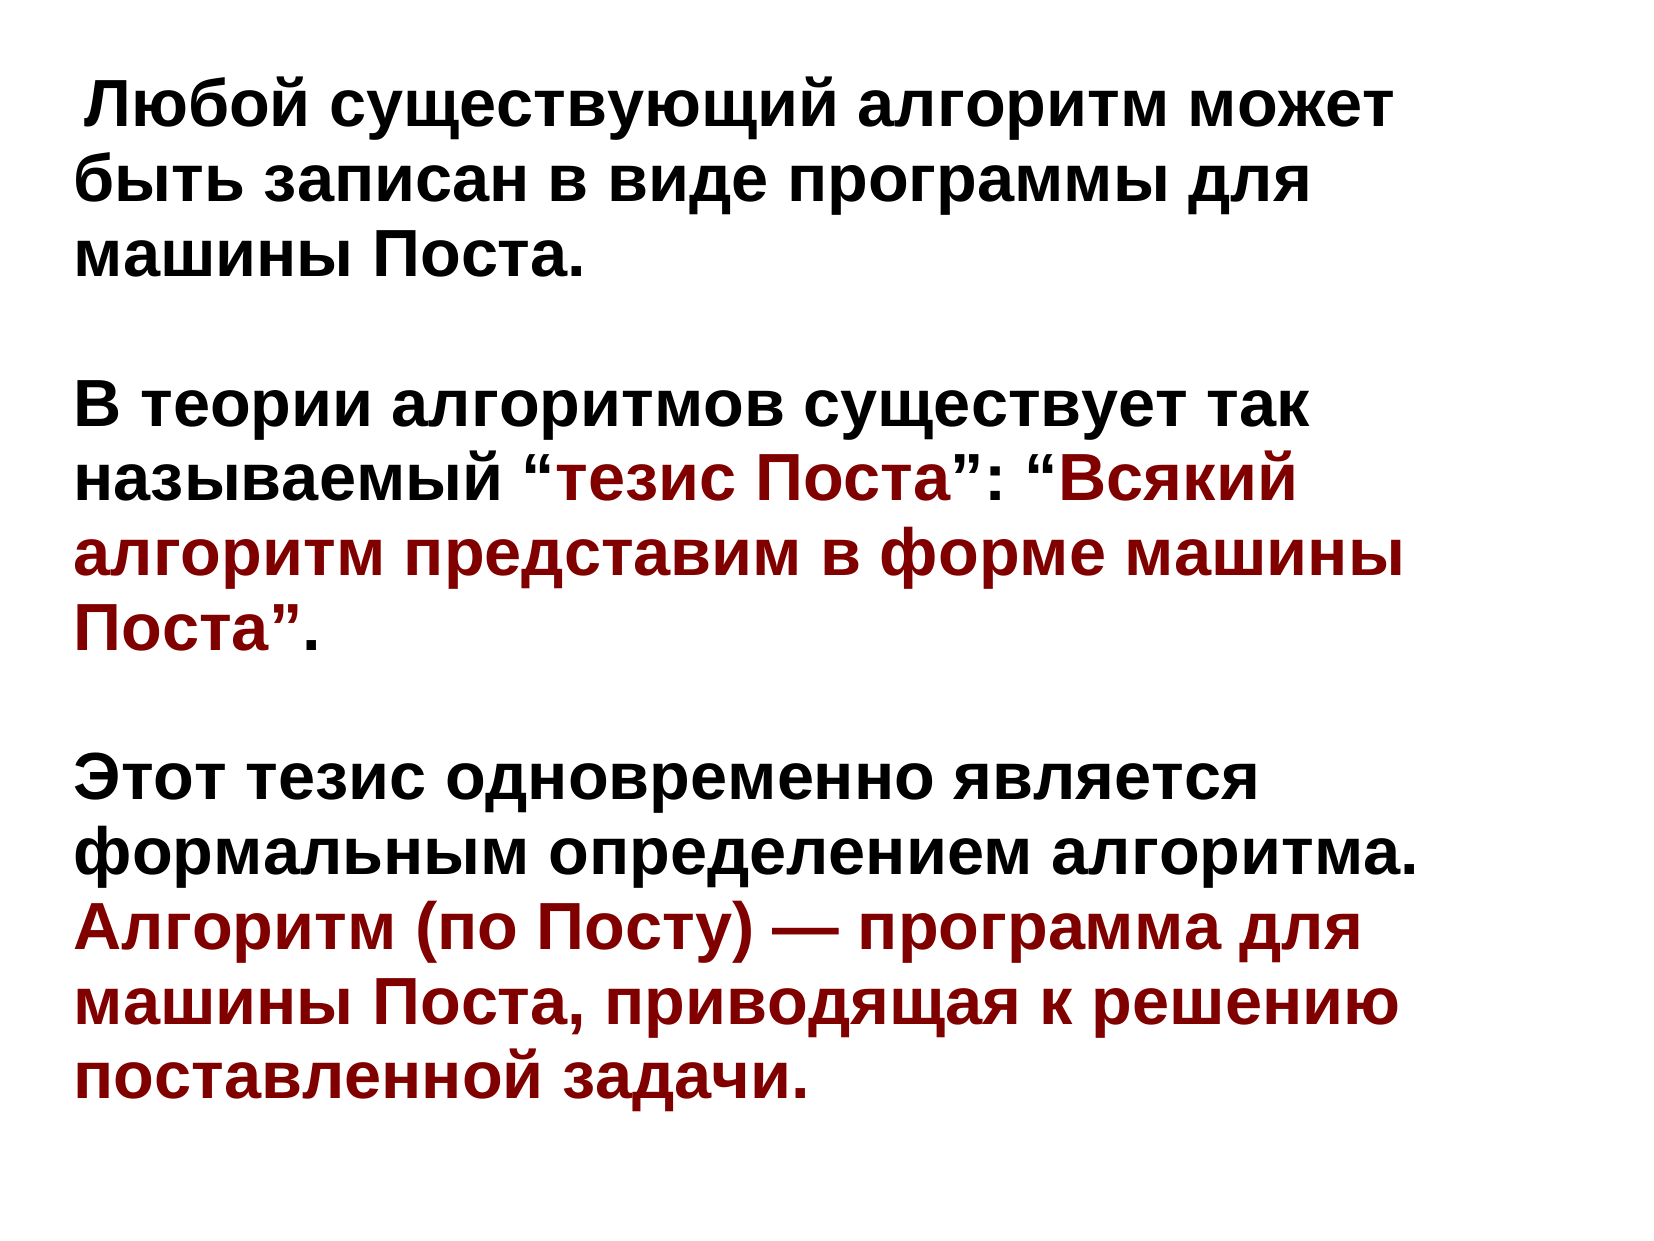

Любой существующий алгоритм может быть записан в виде программы для машины Поста.
В теории алгоритмов существует так называемый “тезис Поста”: “Всякий алгоритм представим в форме машины Поста”.
Этот тезис одновременно является формальным определением алгоритма. Алгоритм (по Посту) — программа для машины Поста, приводящая к решению поставленной задачи.